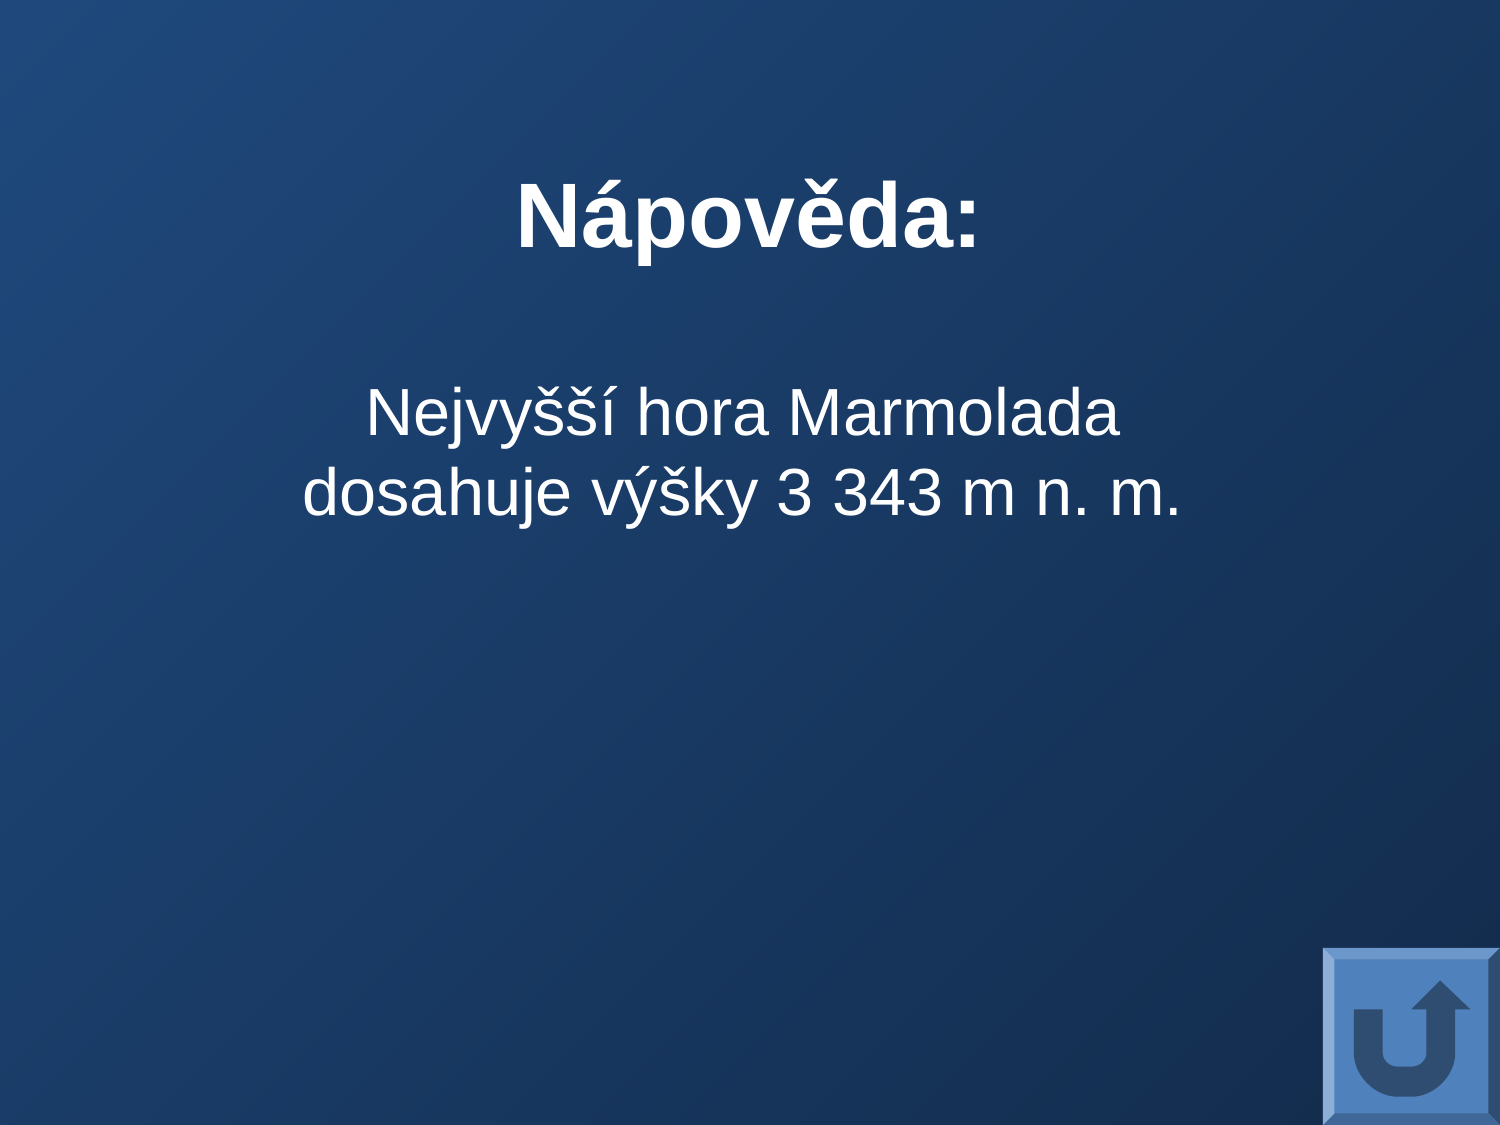

# Nápověda:
Nejvyšší hora Marmolada dosahuje výšky 3 343 m n. m.